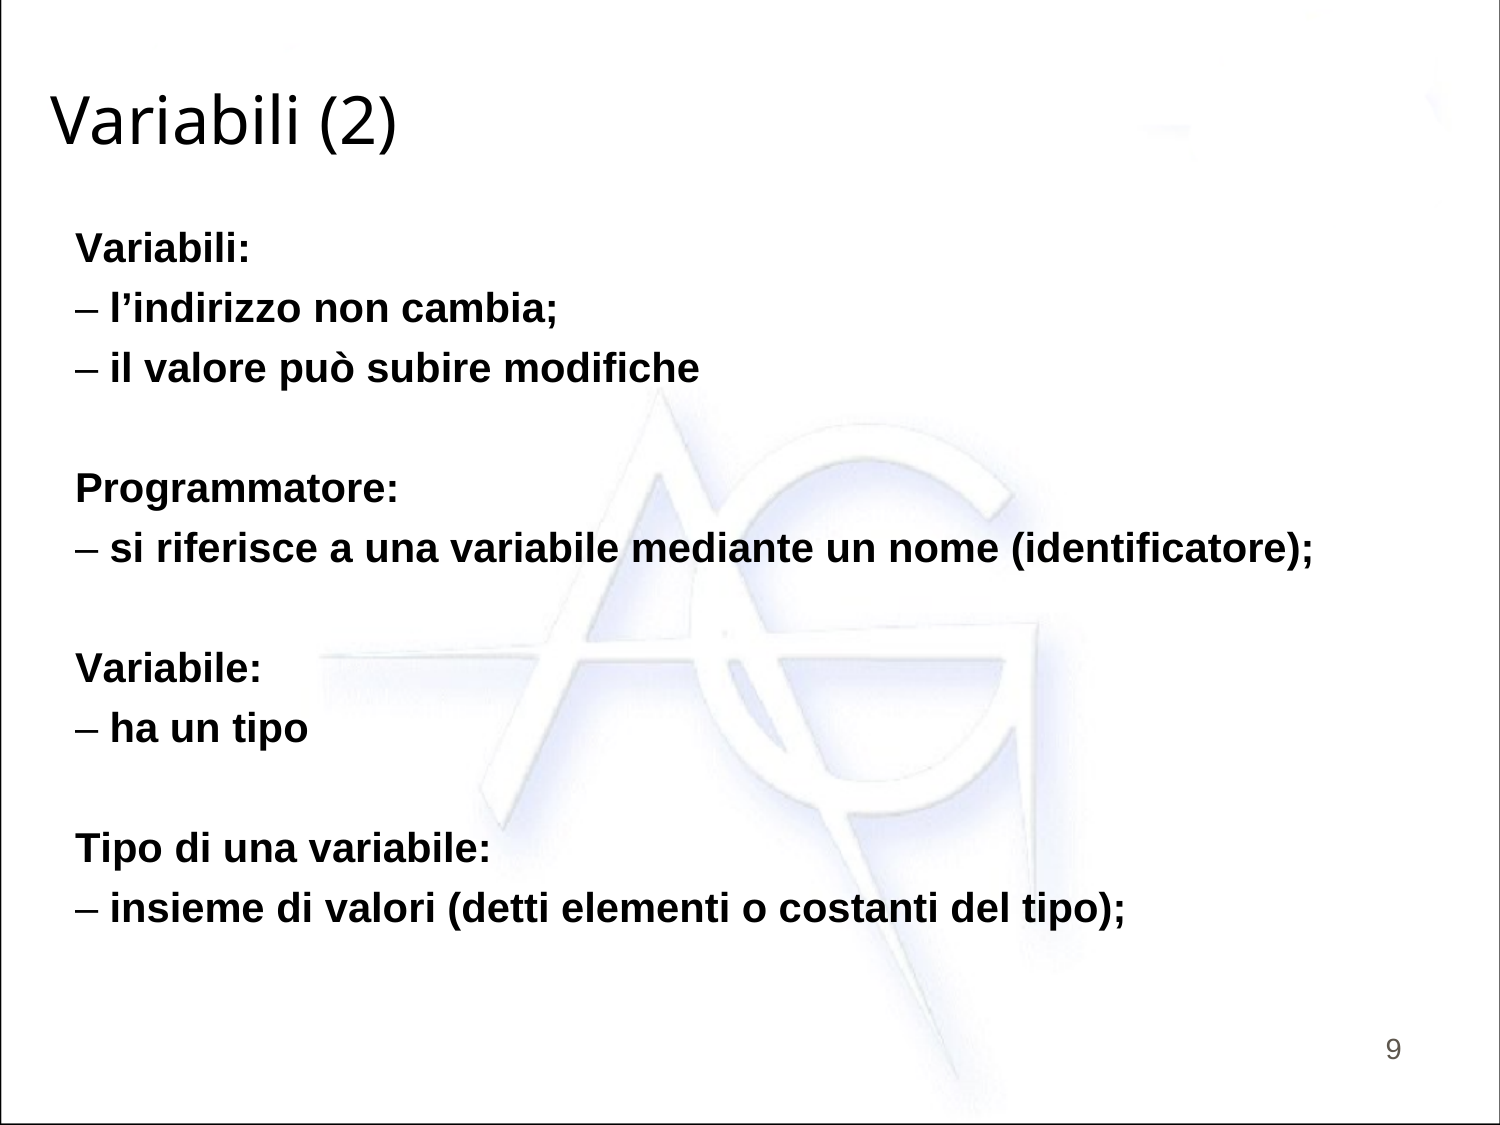

# Variabili (2)
Variabili:
– l’indirizzo non cambia;
– il valore può subire modifiche
Programmatore:
– si riferisce a una variabile mediante un nome (identificatore);
Variabile:
– ha un tipo
Tipo di una variabile:
– insieme di valori (detti elementi o costanti del tipo);
9